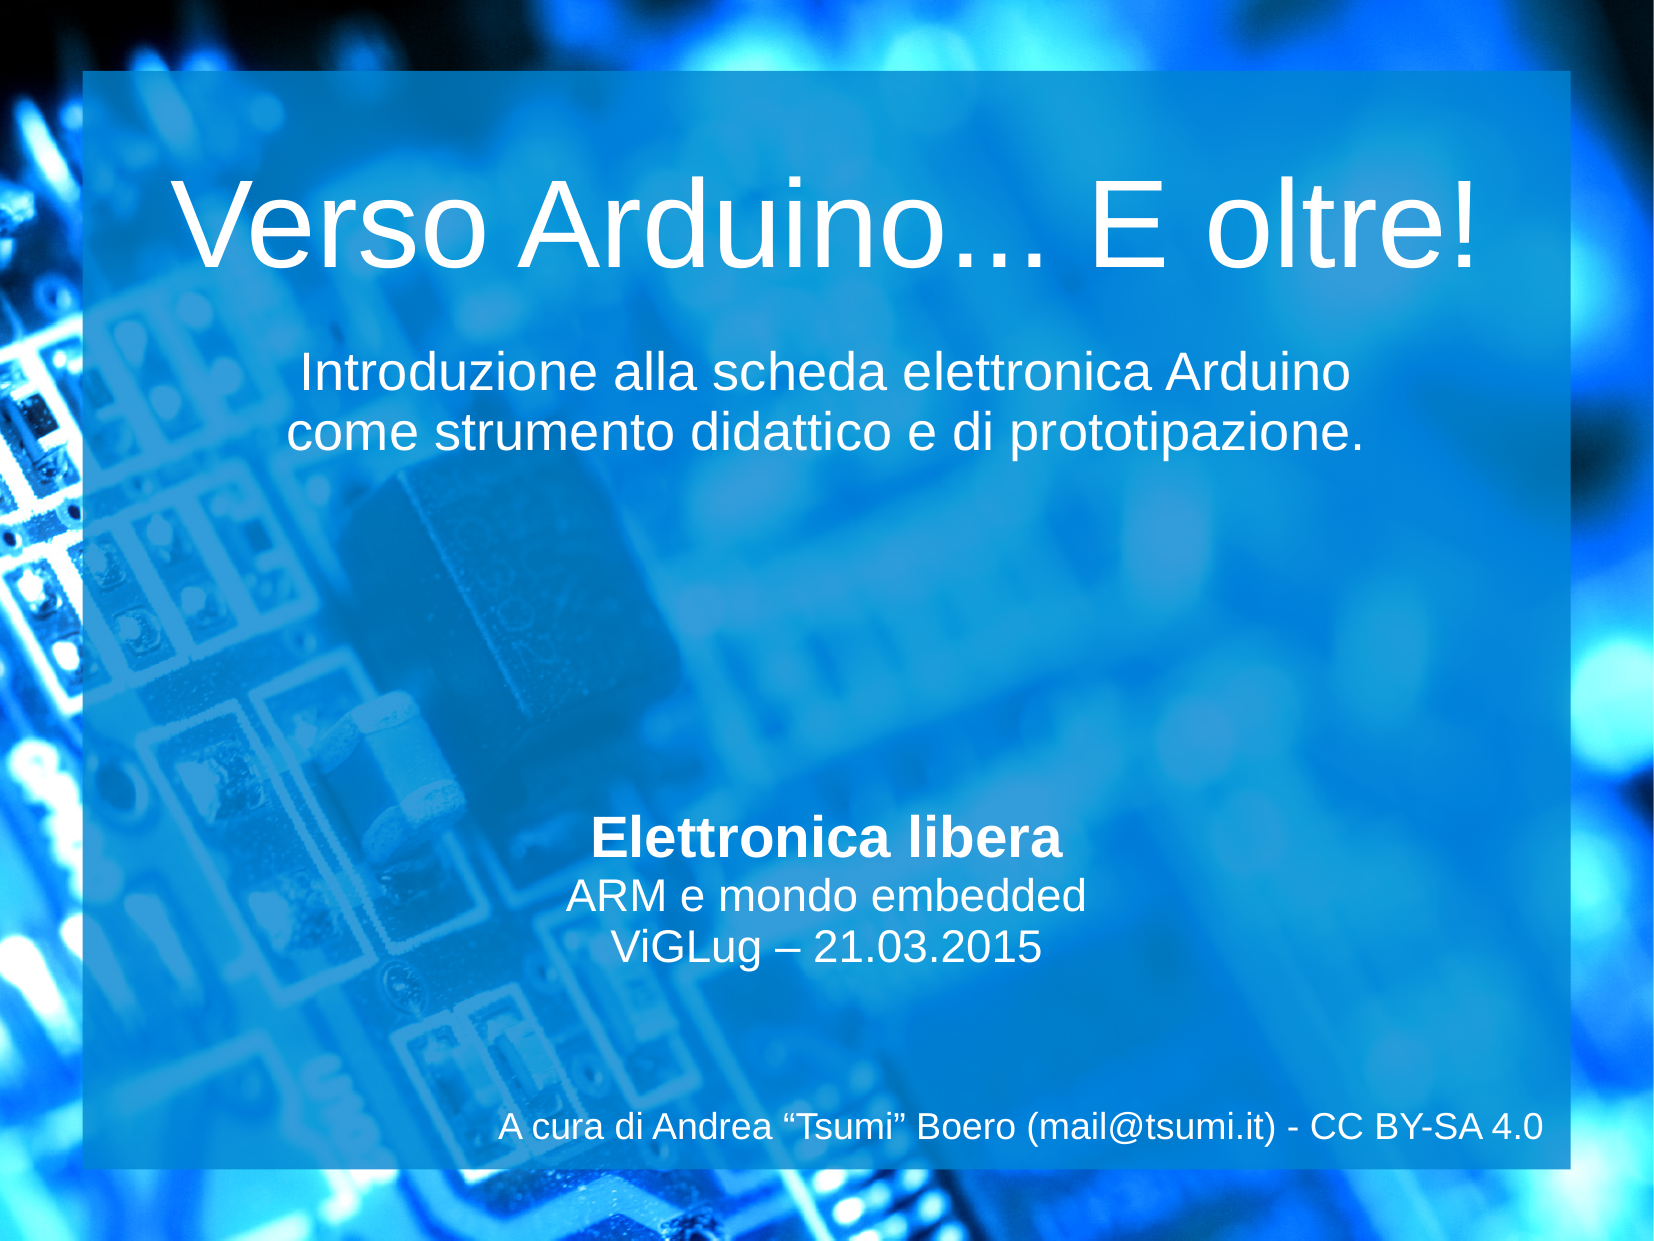

Verso Arduino... E oltre!
Introduzione alla scheda elettronica Arduino
come strumento didattico e di prototipazione.
Elettronica libera
ARM e mondo embedded
ViGLug – 21.03.2015
A cura di Andrea “Tsumi” Boero (mail@tsumi.it) - CC BY-SA 4.0